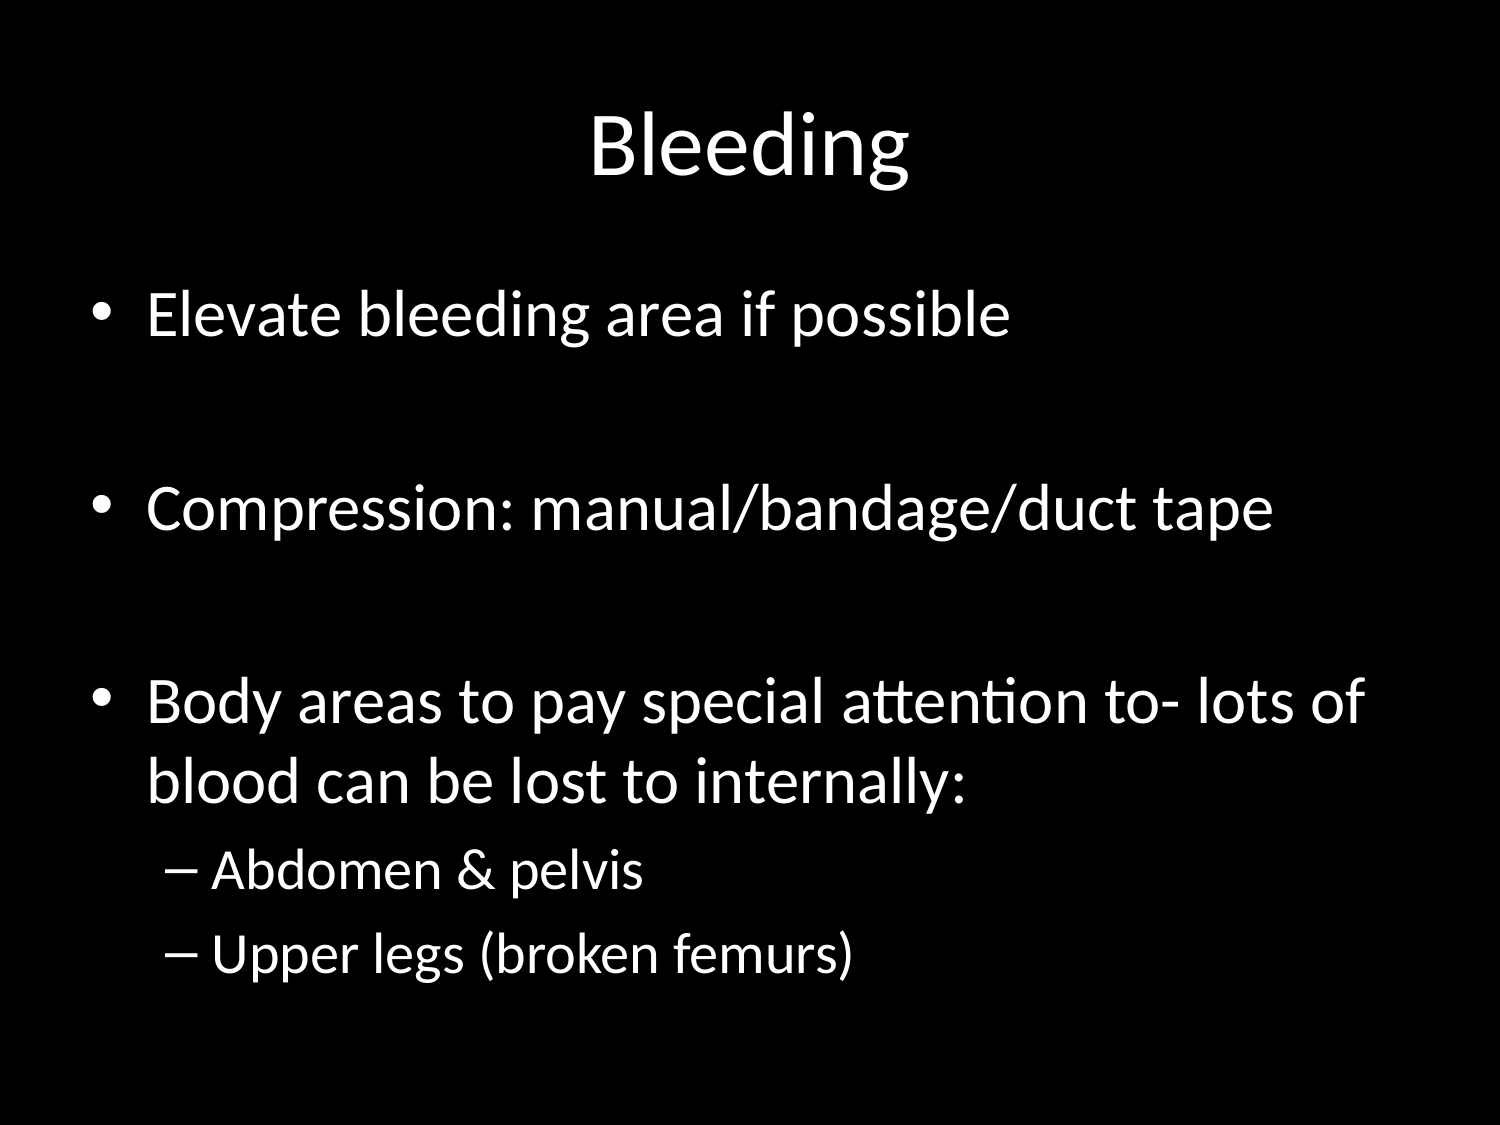

# Bleeding
Elevate bleeding area if possible
Compression: manual/bandage/duct tape
Body areas to pay special attention to- lots of blood can be lost to internally:
Abdomen & pelvis
Upper legs (broken femurs)